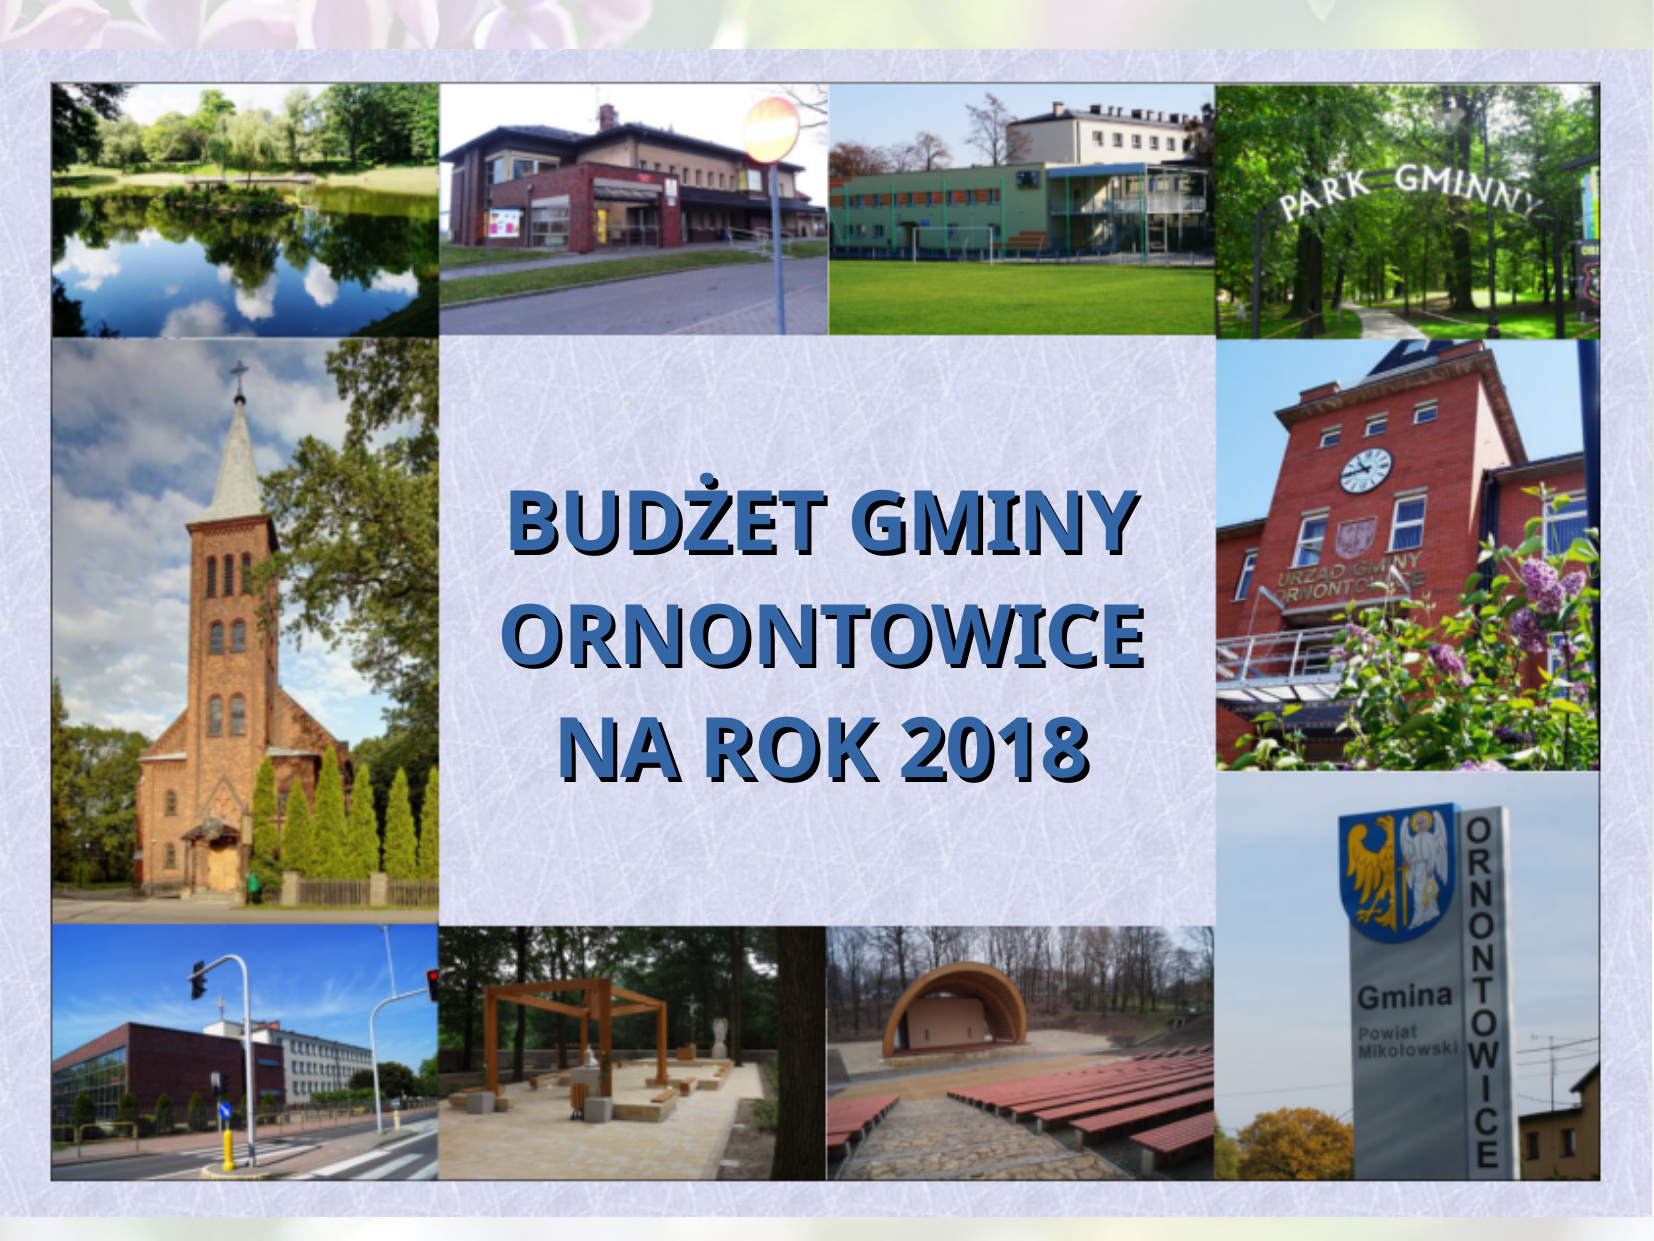

#
BUDŻET GMINY
ORNONTOWICE
NA ROK 2018